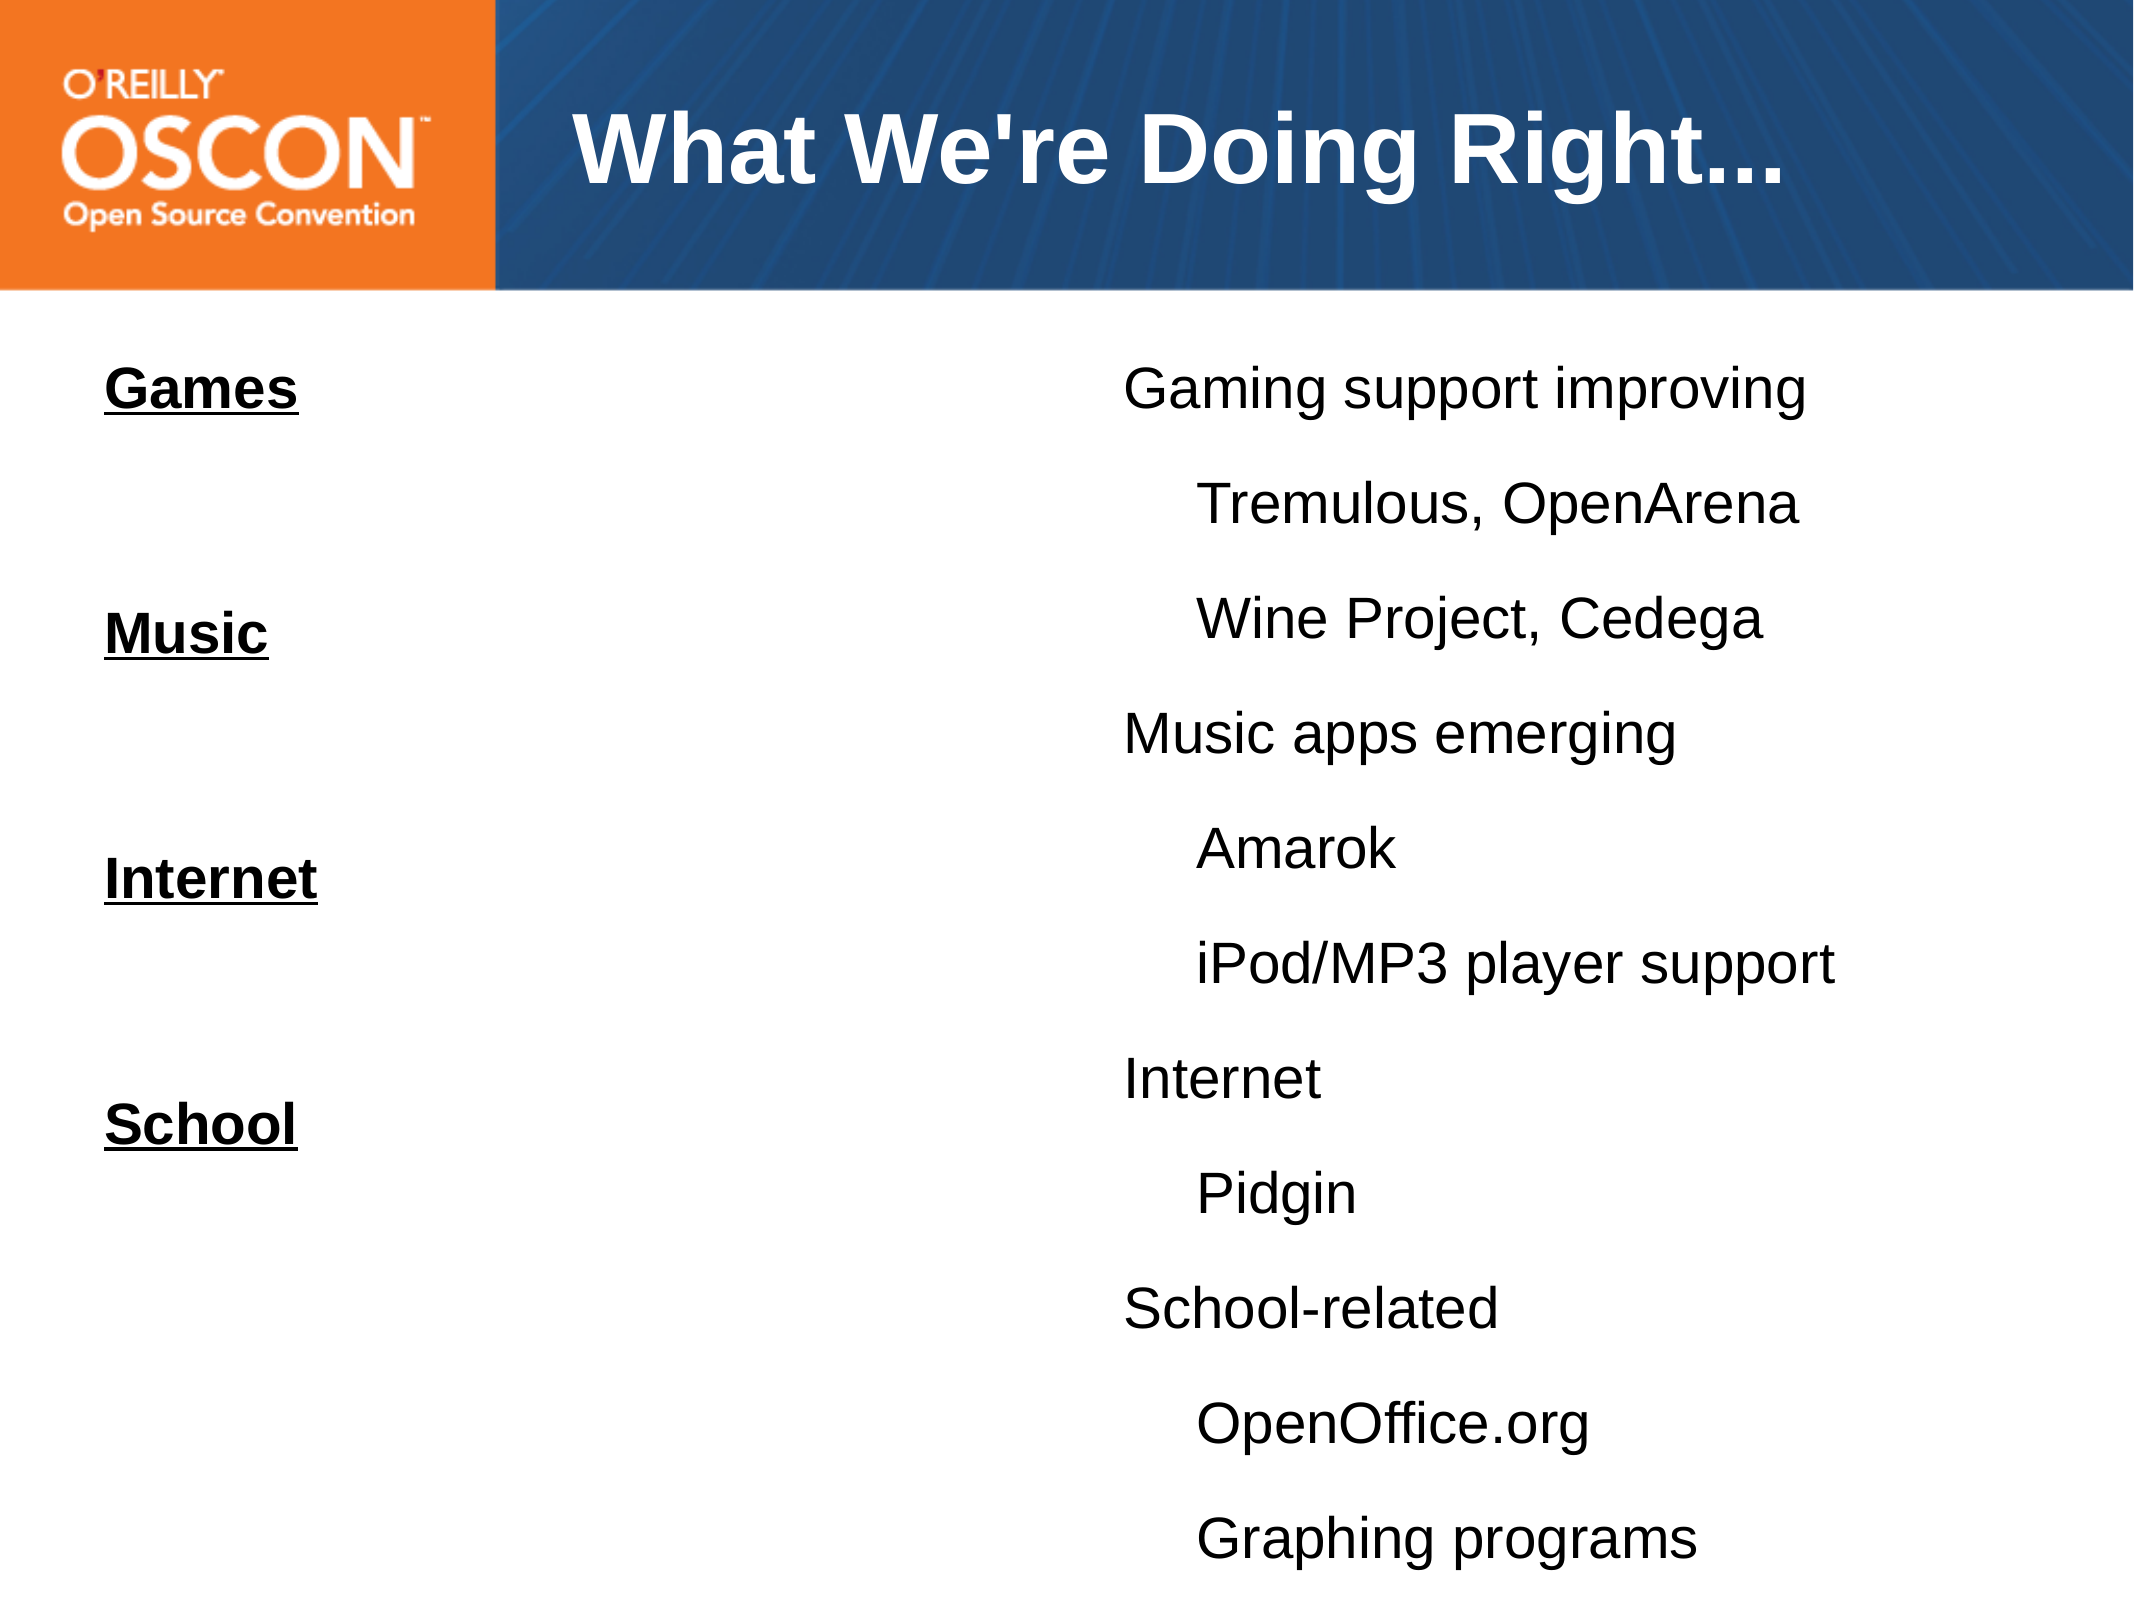

# What We're Doing Right...
Games
Music
Internet
School
Gaming support improving
Tremulous, OpenArena
Wine Project, Cedega
Music apps emerging
Amarok
iPod/MP3 player support
Internet
Pidgin
School-related
OpenOffice.org
Graphing programs